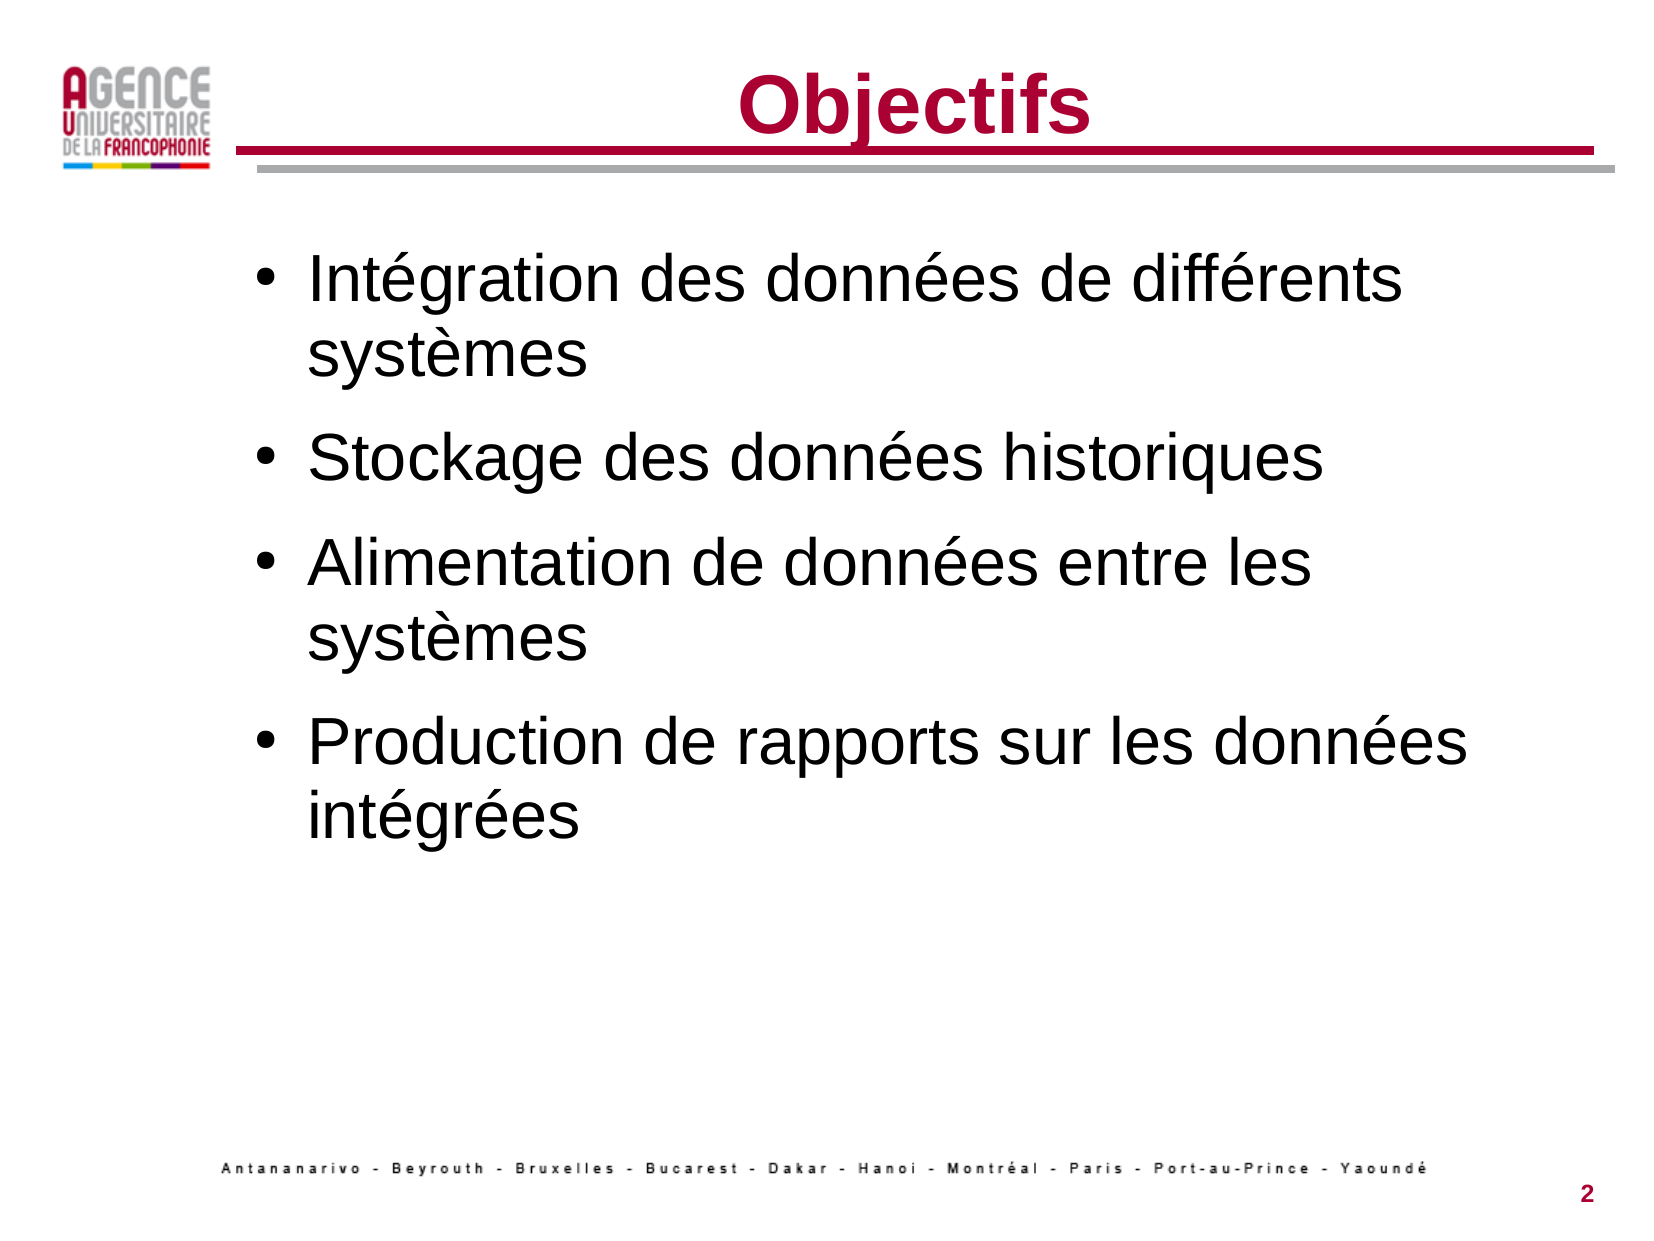

# Objectifs
Intégration des données de différents systèmes
Stockage des données historiques
Alimentation de données entre les systèmes
Production de rapports sur les données intégrées
2